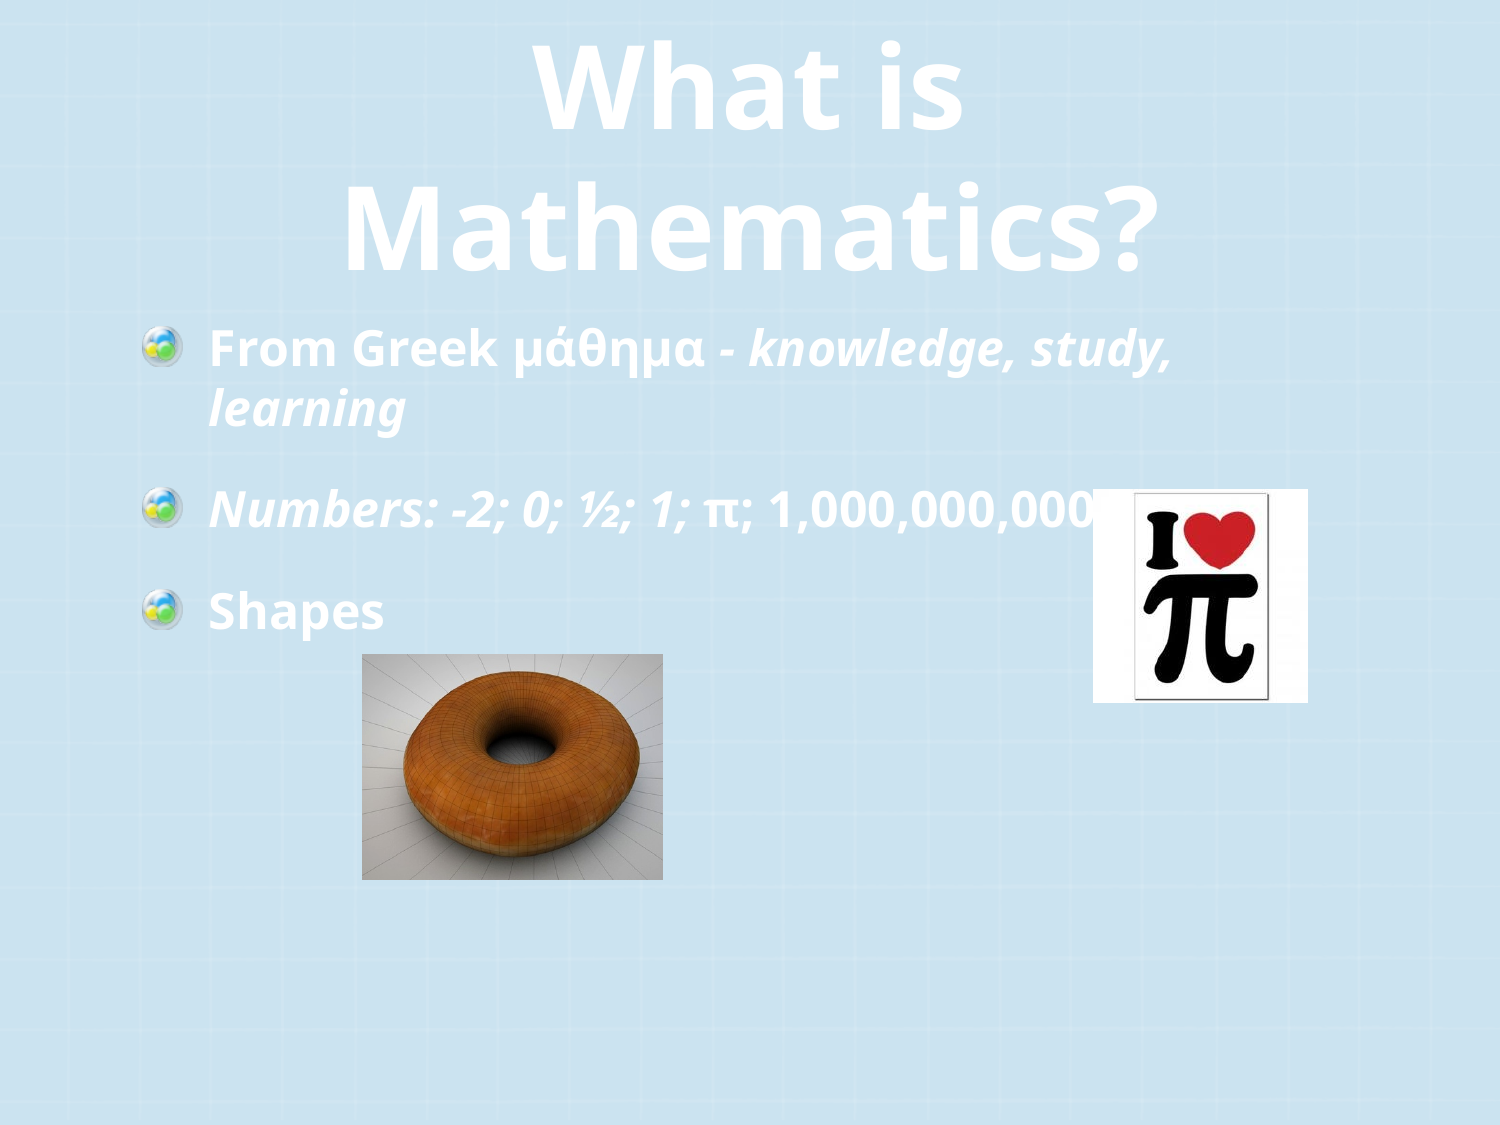

# What is Mathematics?
From Greek μάθημα - knowledge, study, learning
Numbers: -2; 0; ½; 1; π; 1,000,000,000,000,000
Shapes